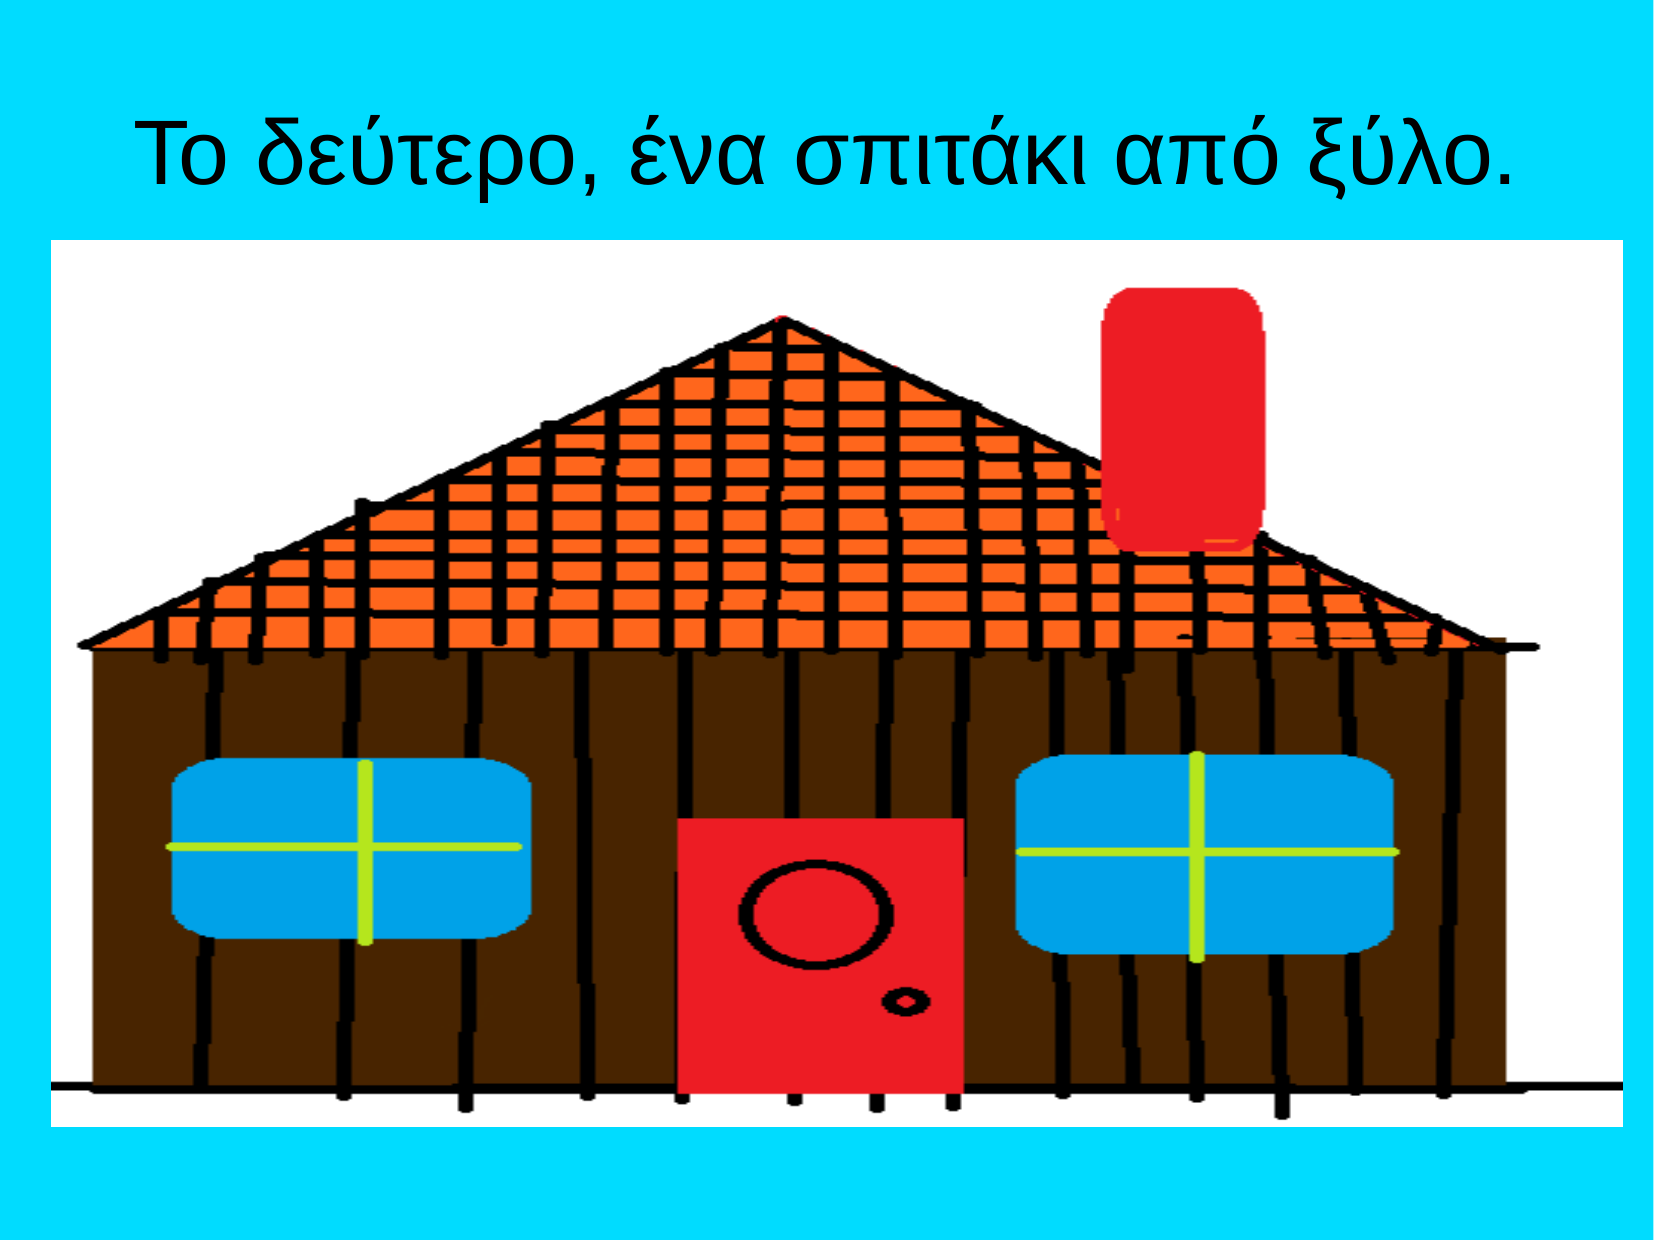

# Το δεύτερο, ένα σπιτάκι από ξύλο.
Το δεύτερο, ένα σπιτάκι από ξύλο.